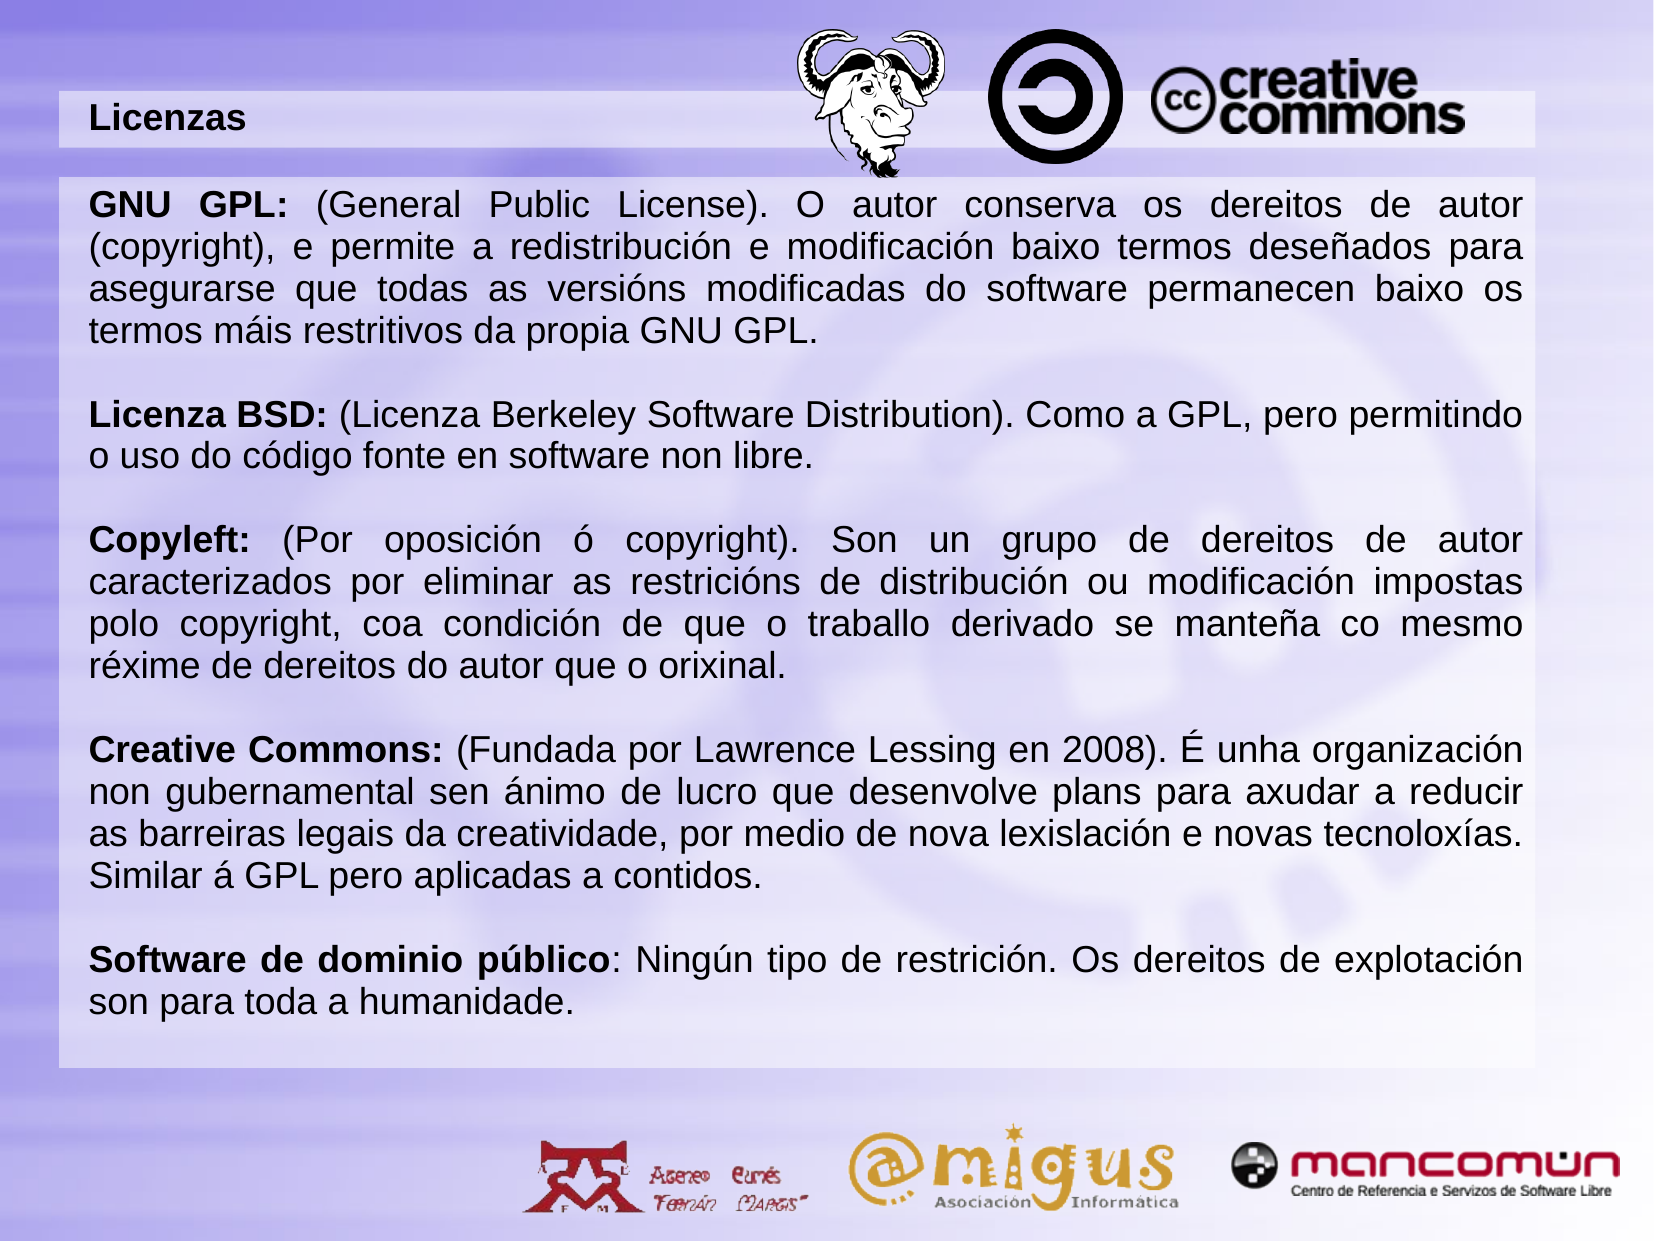

Licenzas
GNU GPL: (General Public License). O autor conserva os dereitos de autor (copyright), e permite a redistribución e modificación baixo termos deseñados para asegurarse que todas as versións modificadas do software permanecen baixo os termos máis restritivos da propia GNU GPL.
Licenza BSD: (Licenza Berkeley Software Distribution). Como a GPL, pero permitindo o uso do código fonte en software non libre.
Copyleft: (Por oposición ó copyright). Son un grupo de dereitos de autor caracterizados por eliminar as restricións de distribución ou modificación impostas polo copyright, coa condición de que o traballo derivado se manteña co mesmo réxime de dereitos do autor que o orixinal.
Creative Commons: (Fundada por Lawrence Lessing en 2008). É unha organización non gubernamental sen ánimo de lucro que desenvolve plans para axudar a reducir as barreiras legais da creatividade, por medio de nova lexislación e novas tecnoloxías. Similar á GPL pero aplicadas a contidos.
Software de dominio público: Ningún tipo de restrición. Os dereitos de explotación son para toda a humanidade.